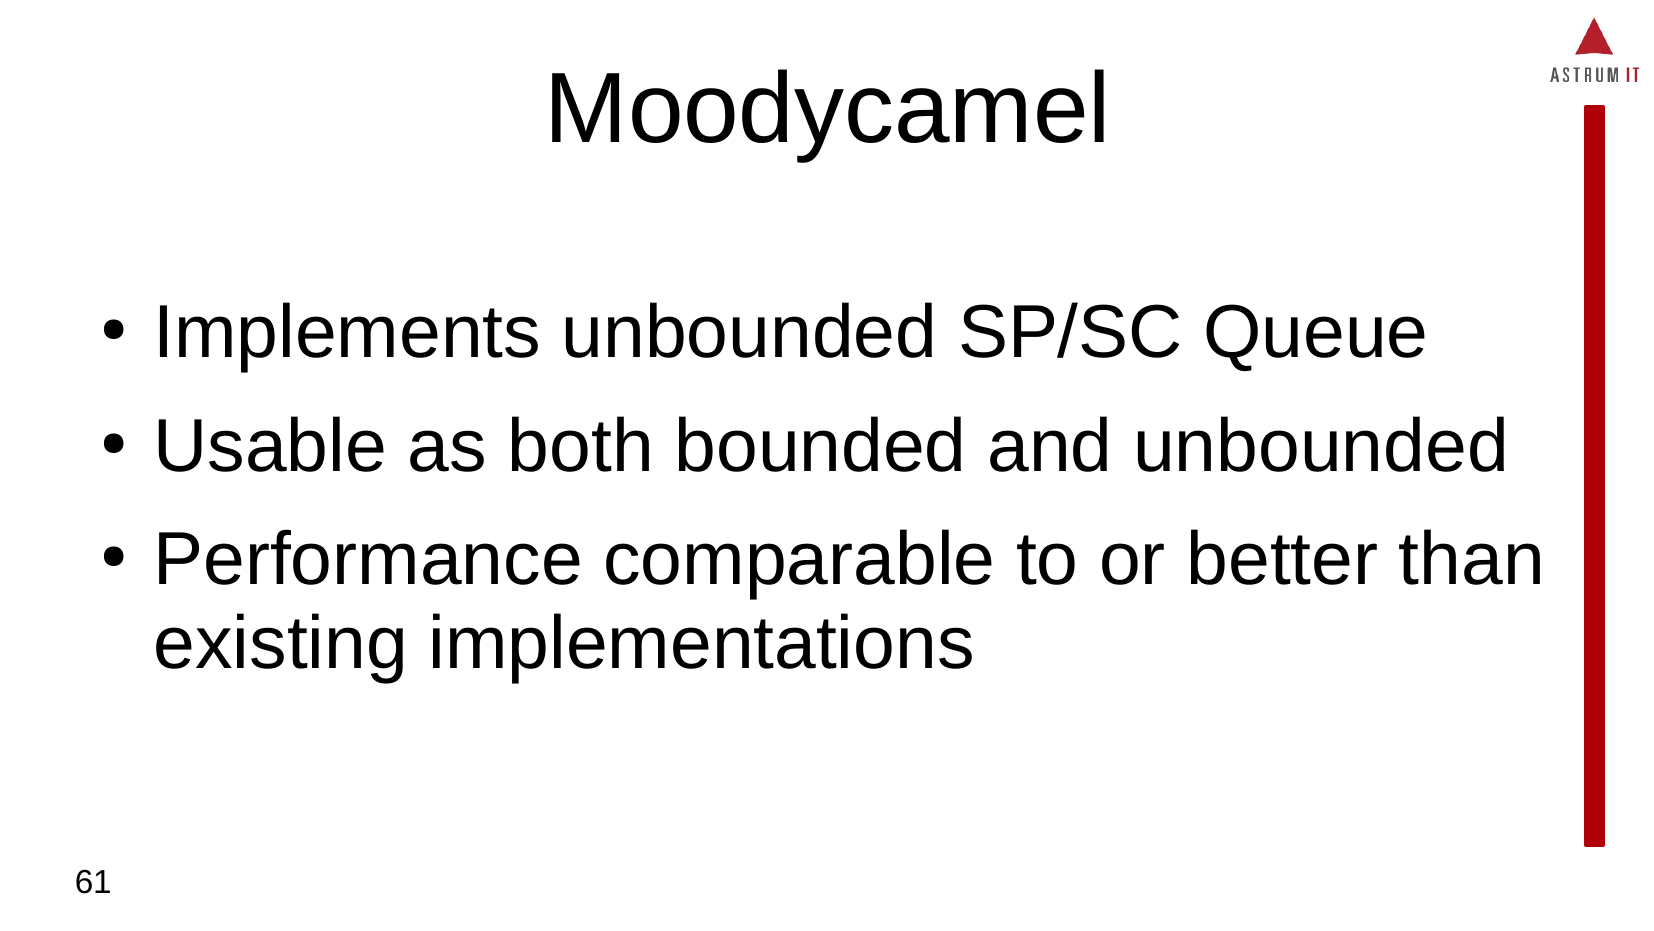

# Moodycamel
Implements unbounded SP/SC Queue
Usable as both bounded and unbounded
Performance comparable to or better than existing implementations